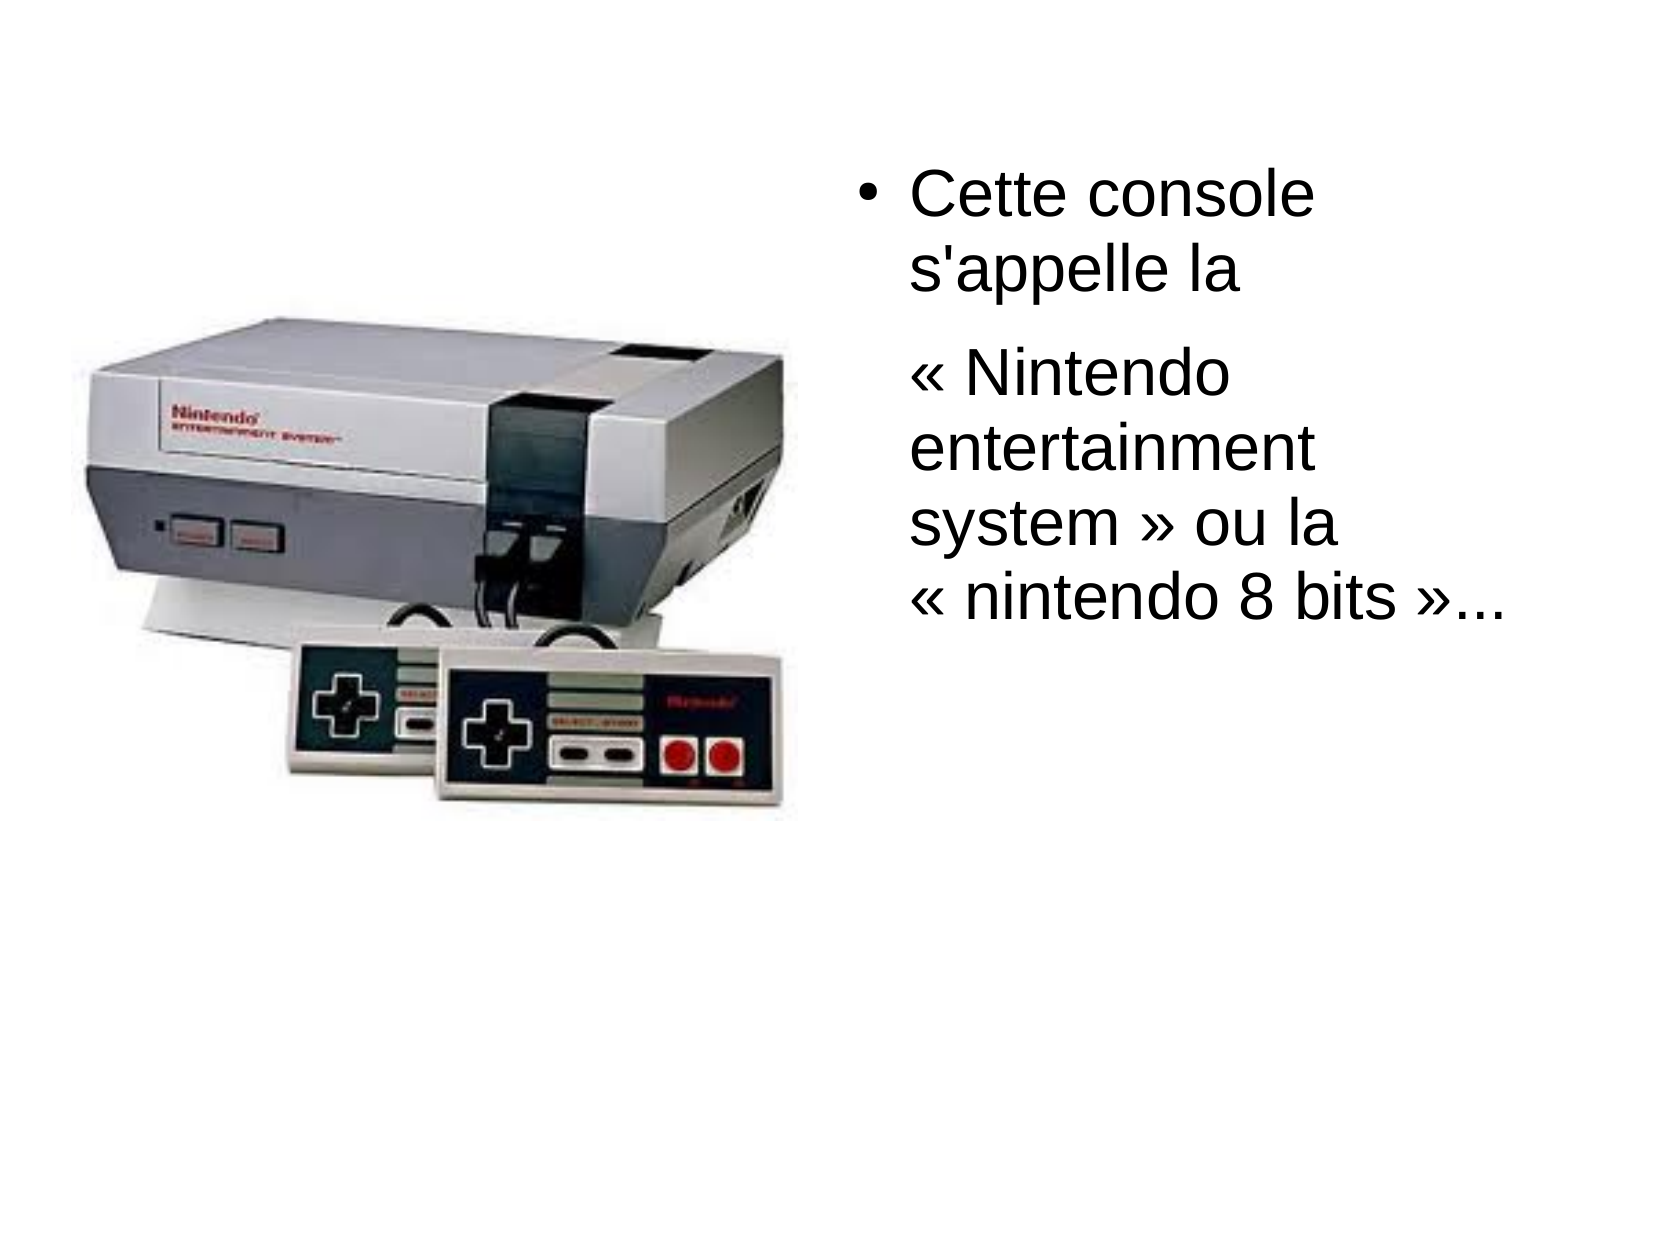

# Cette console s'appelle la
« Nintendo entertainment system » ou la « nintendo 8 bits »...